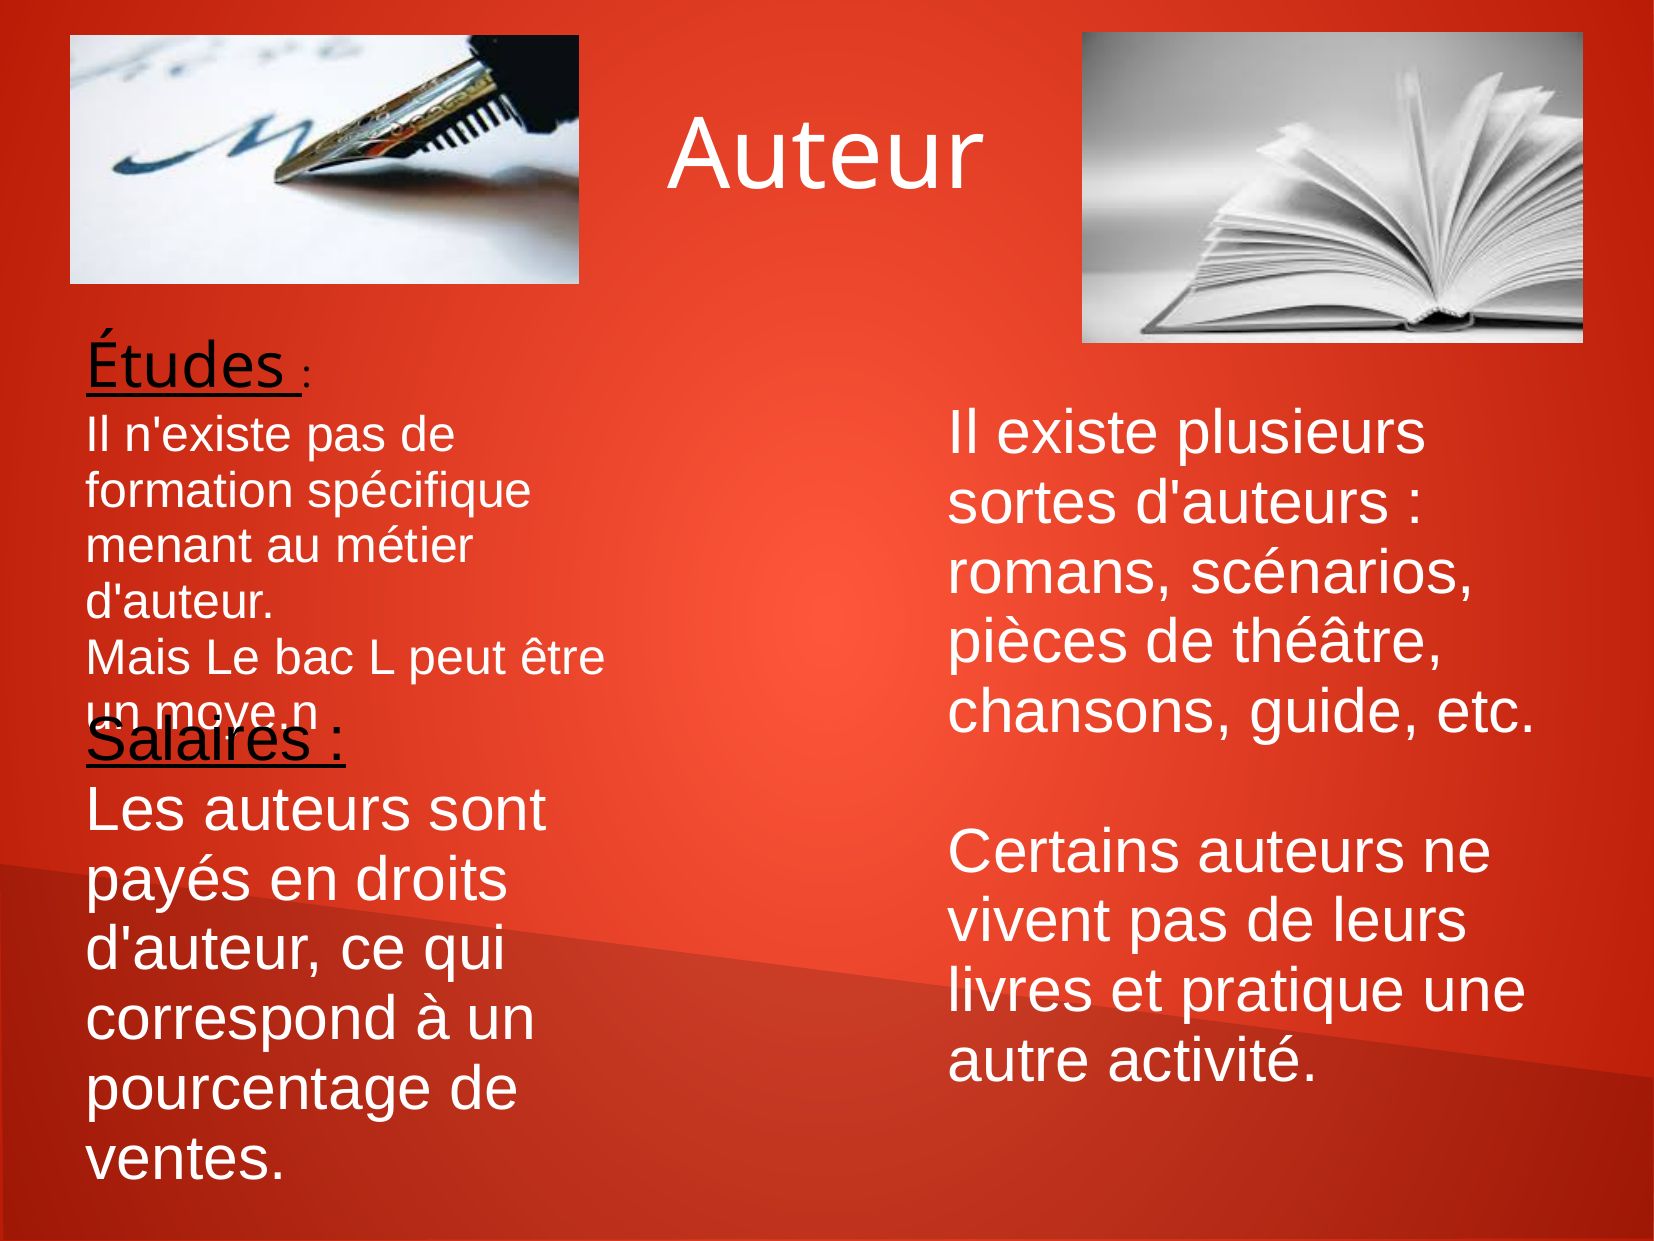

# Auteur
Études :
Il n'existe pas de formation spécifique menant au métier d'auteur.
Mais Le bac L peut être un moye.n
Il existe plusieurs sortes d'auteurs :
romans, scénarios, pièces de théâtre, chansons, guide, etc.
Certains auteurs ne vivent pas de leurs livres et pratique une autre activité.
Salaires :
Les auteurs sont payés en droits d'auteur, ce qui correspond à un pourcentage de ventes.